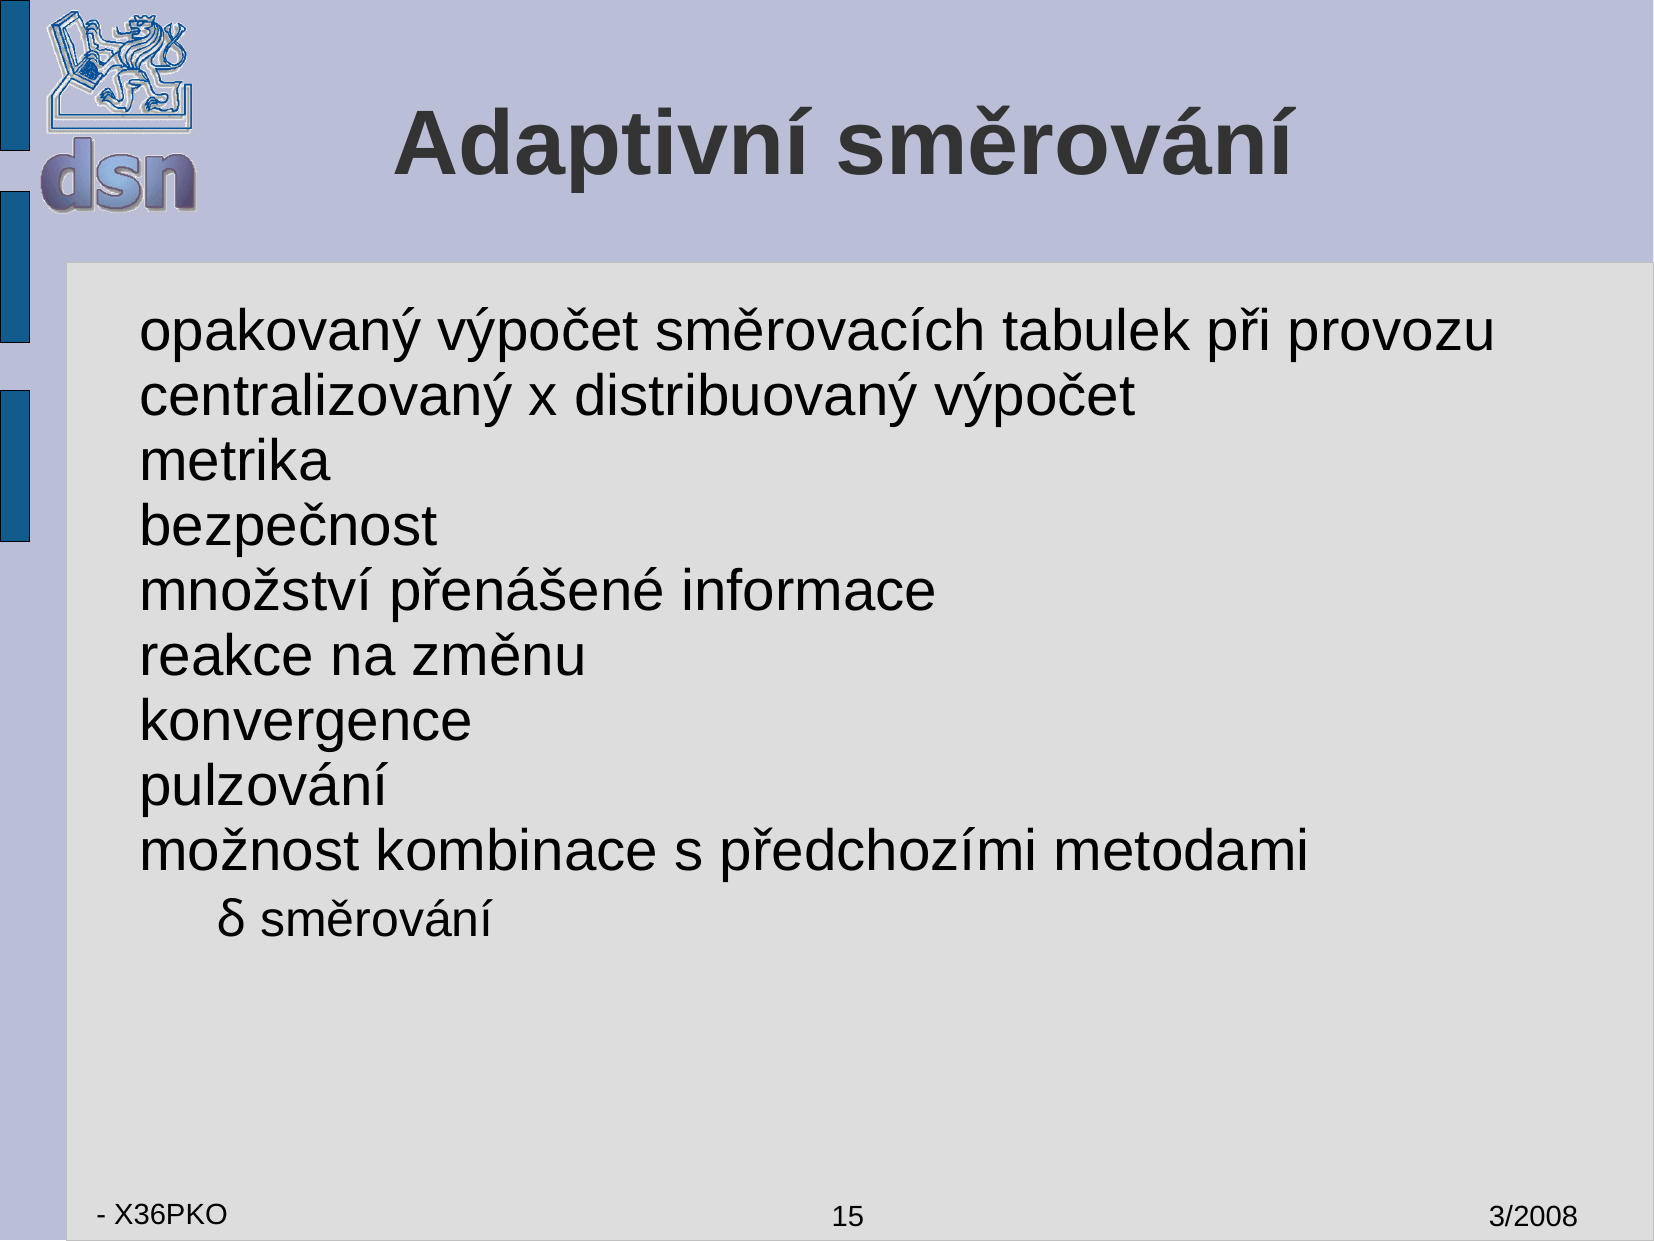

# Adaptivní směrování
opakovaný výpočet směrovacích tabulek při provozu
centralizovaný x distribuovaný výpočet
metrika
bezpečnost
množství přenášené informace
reakce na změnu
konvergence
pulzování
možnost kombinace s předchozími metodami
δ směrování